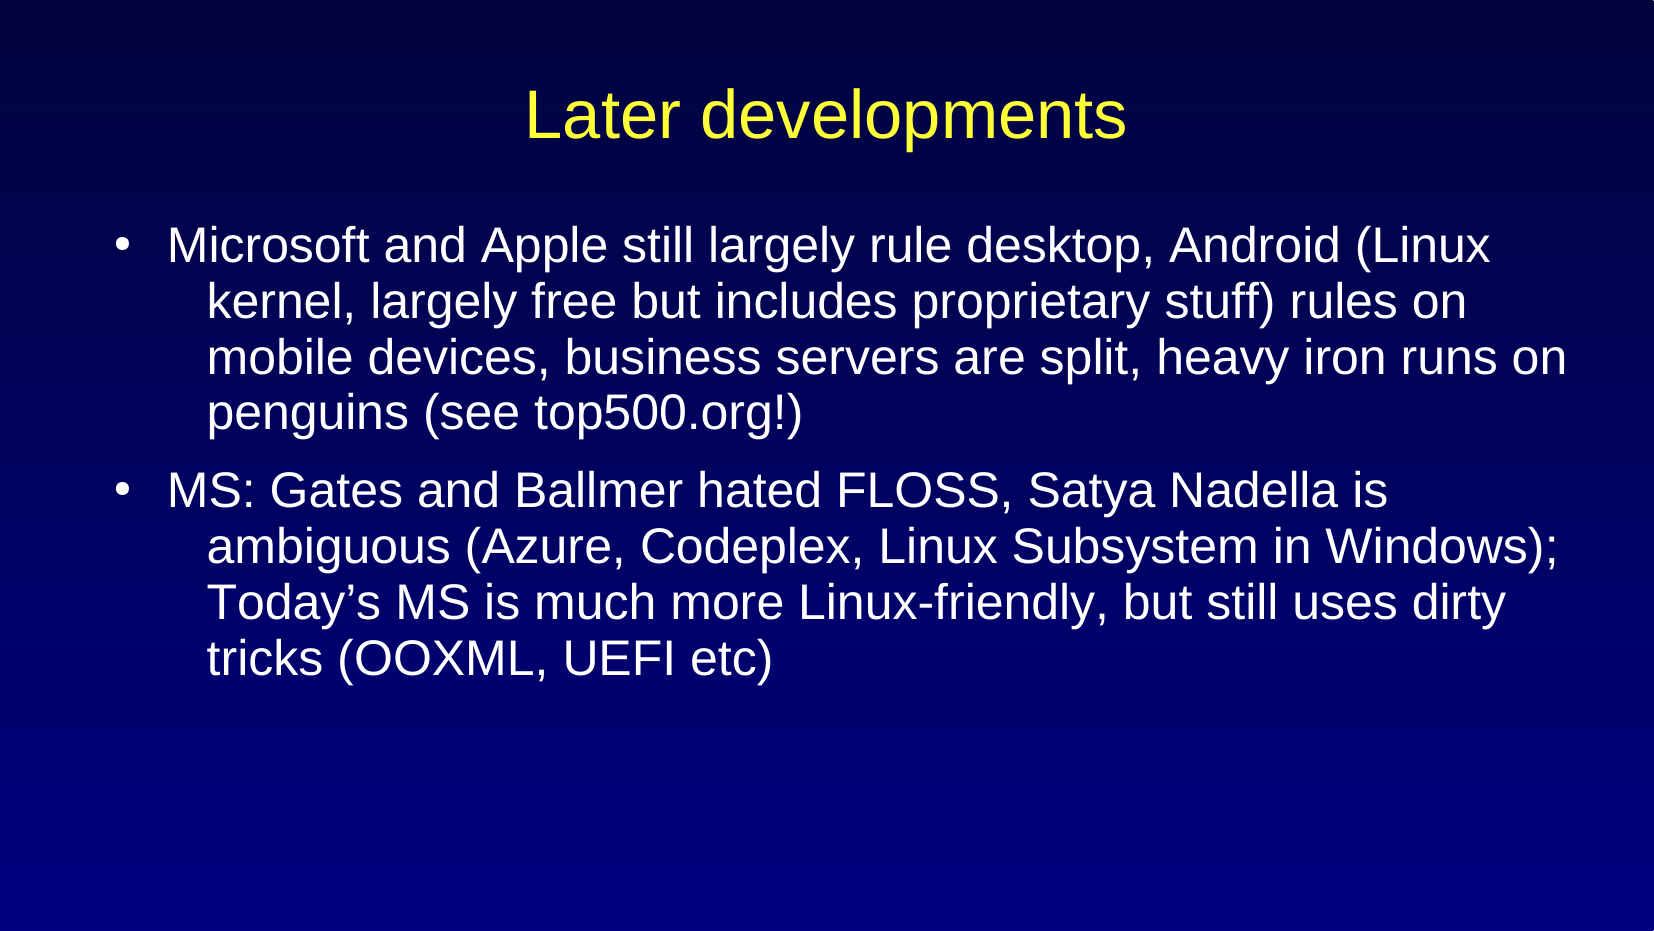

# Later developments
Microsoft and Apple still largely rule desktop, Android (Linux kernel, largely free but includes proprietary stuff) rules on mobile devices, business servers are split, heavy iron runs on penguins (see top500.org!)
MS: Gates and Ballmer hated FLOSS, Satya Nadella is ambiguous (Azure, Codeplex, Linux Subsystem in Windows); Today’s MS is much more Linux-friendly, but still uses dirty tricks (OOXML, UEFI etc)